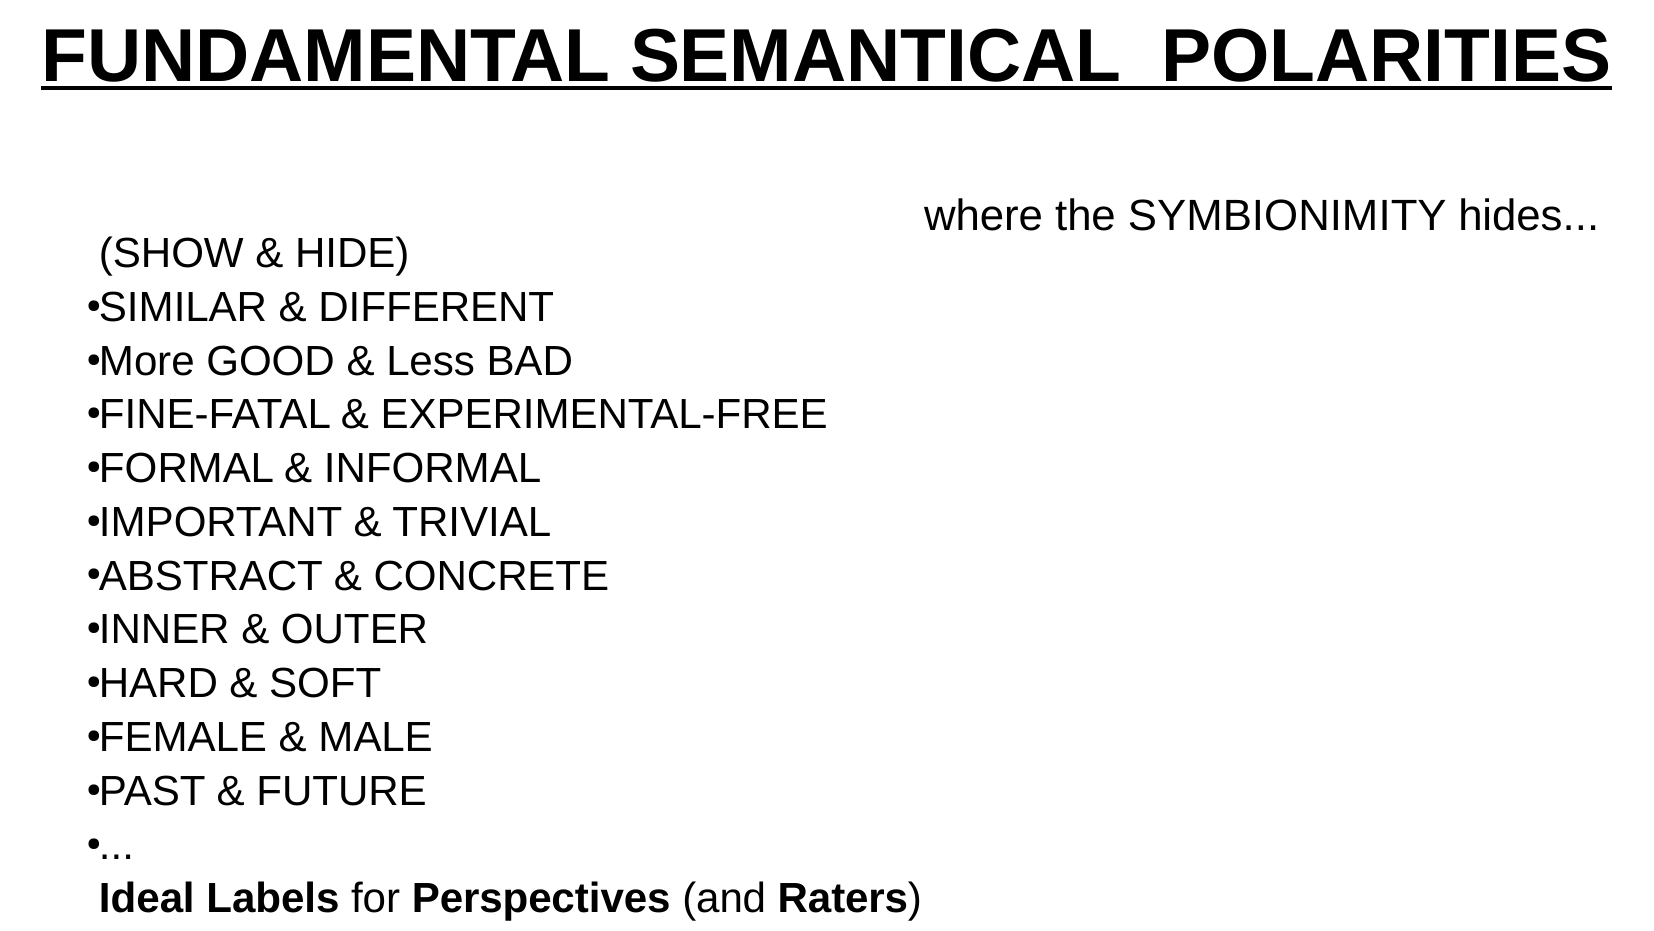

# FUNDAMENTAL SEMANTICAL POLARITIES
where the SYMBIONIMITY hides...
(SHOW & HIDE)
SIMILAR & DIFFERENT
More GOOD & Less BAD
FINE-FATAL & EXPERIMENTAL-FREE
FORMAL & INFORMAL
IMPORTANT & TRIVIAL
ABSTRACT & CONCRETE
INNER & OUTER
HARD & SOFT
FEMALE & MALE
PAST & FUTURE
...
Ideal Labels for Perspectives (and Raters)